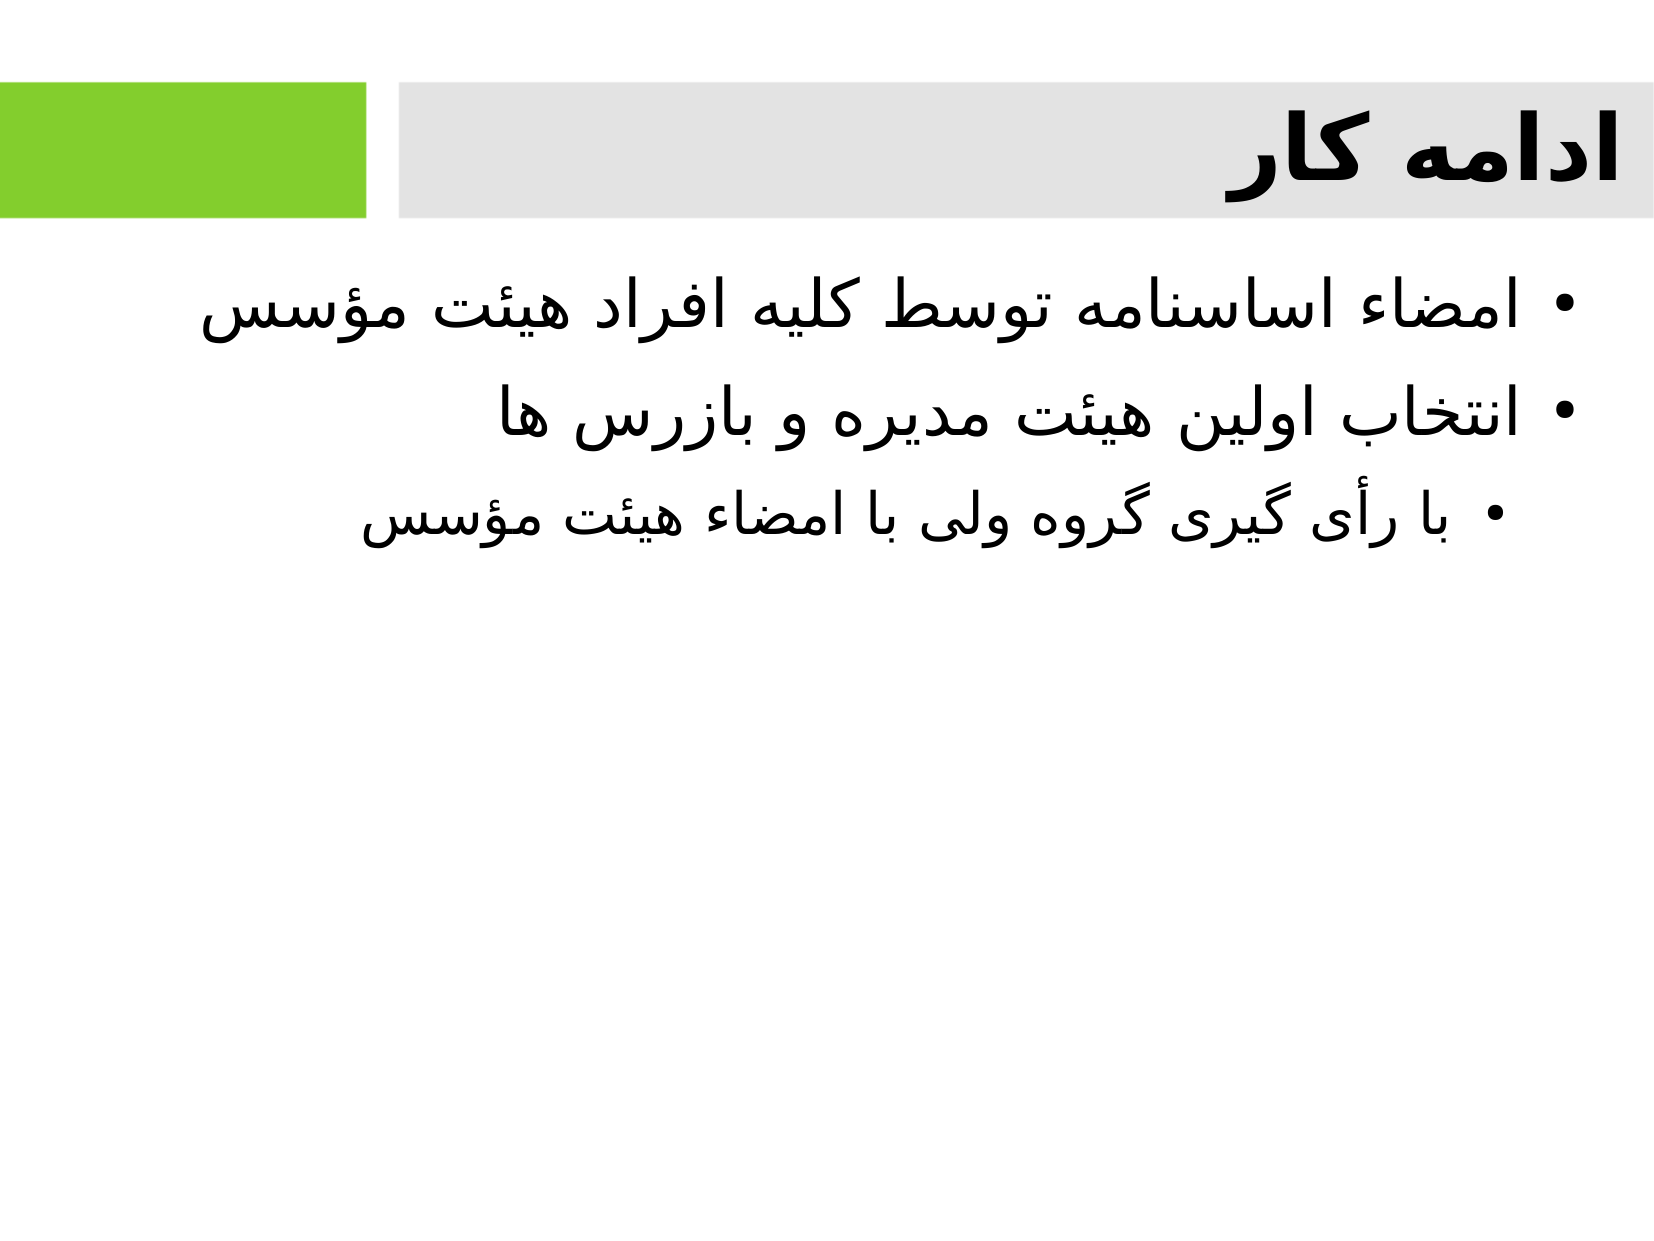

# ادامه کار
امضاء اساسنامه توسط کلیه افراد هیئت مؤسس
انتخاب اولین هیئت مدیره و بازرس ها
با رأی گیری گروه ولی با امضاء هیئت مؤسس